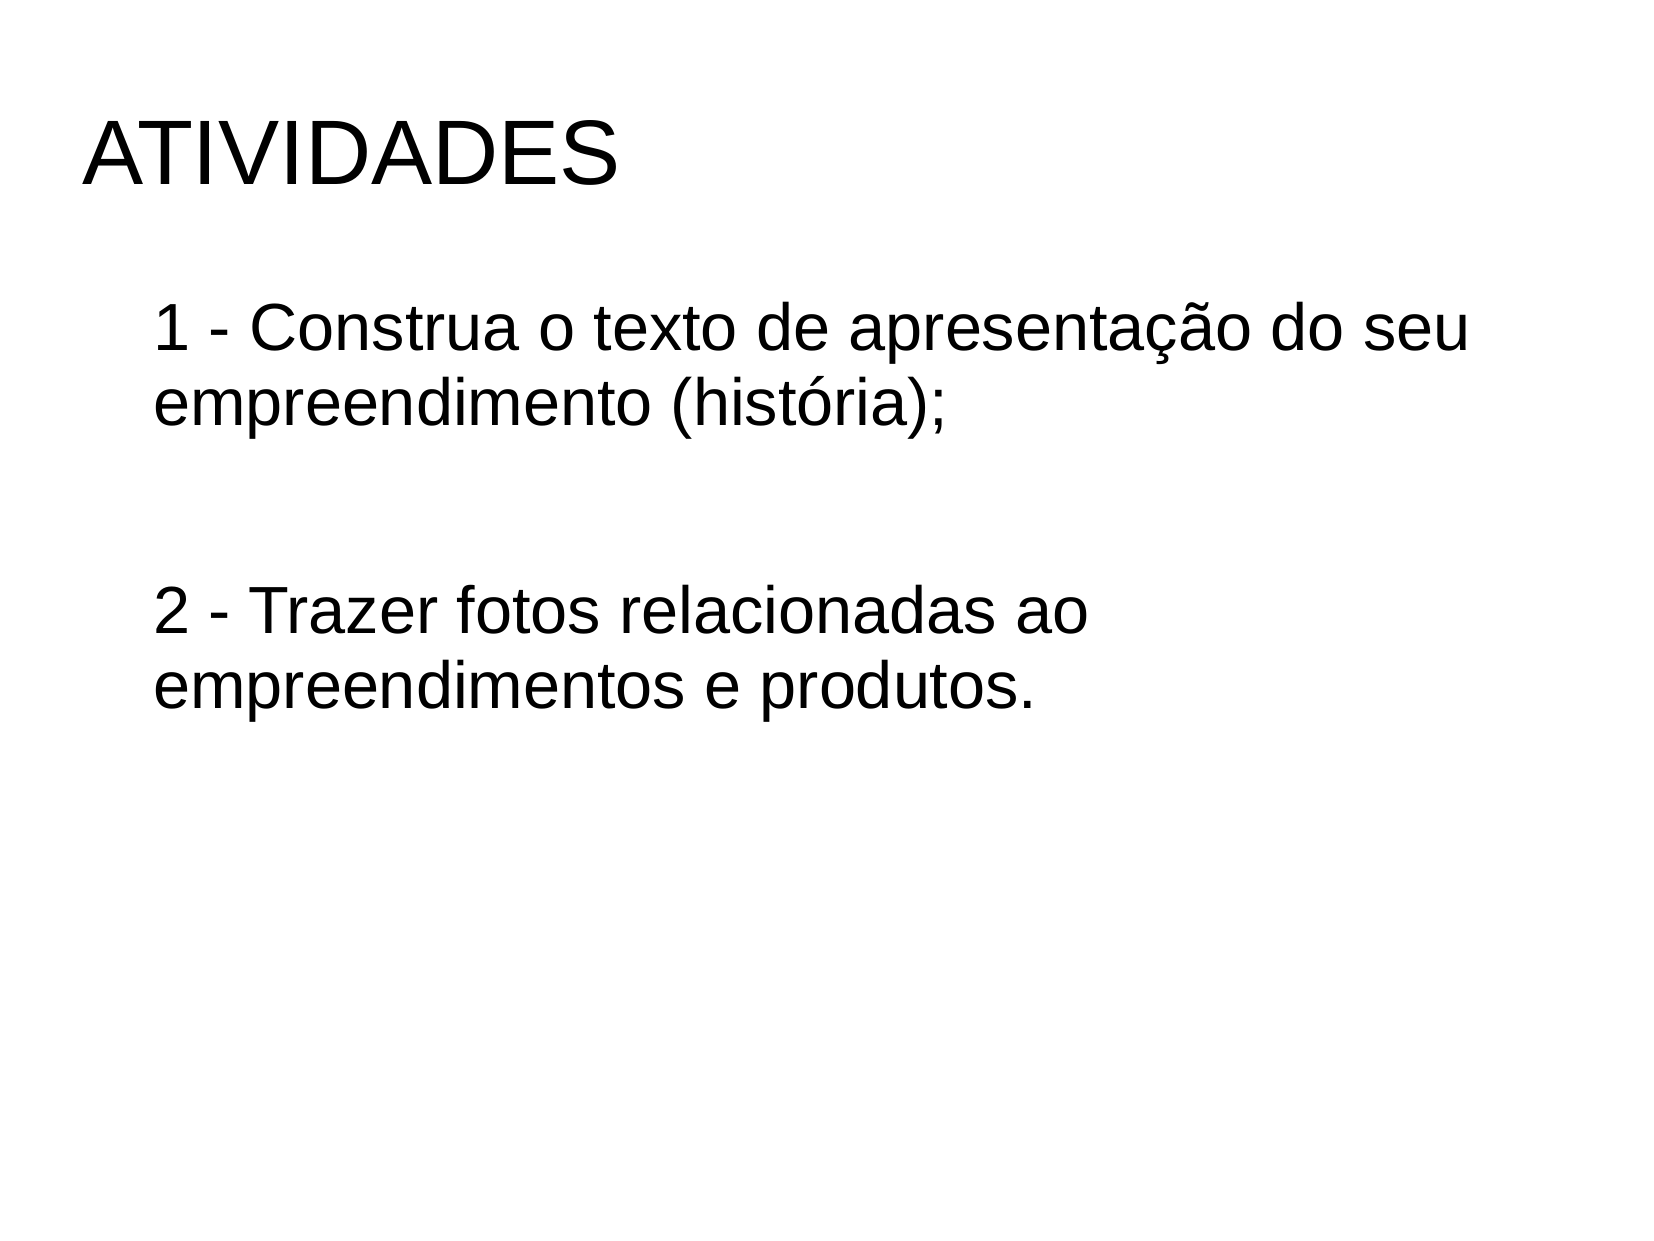

# ATIVIDADES
1 - Construa o texto de apresentação do seu empreendimento (história);
2 - Trazer fotos relacionadas ao empreendimentos e produtos.